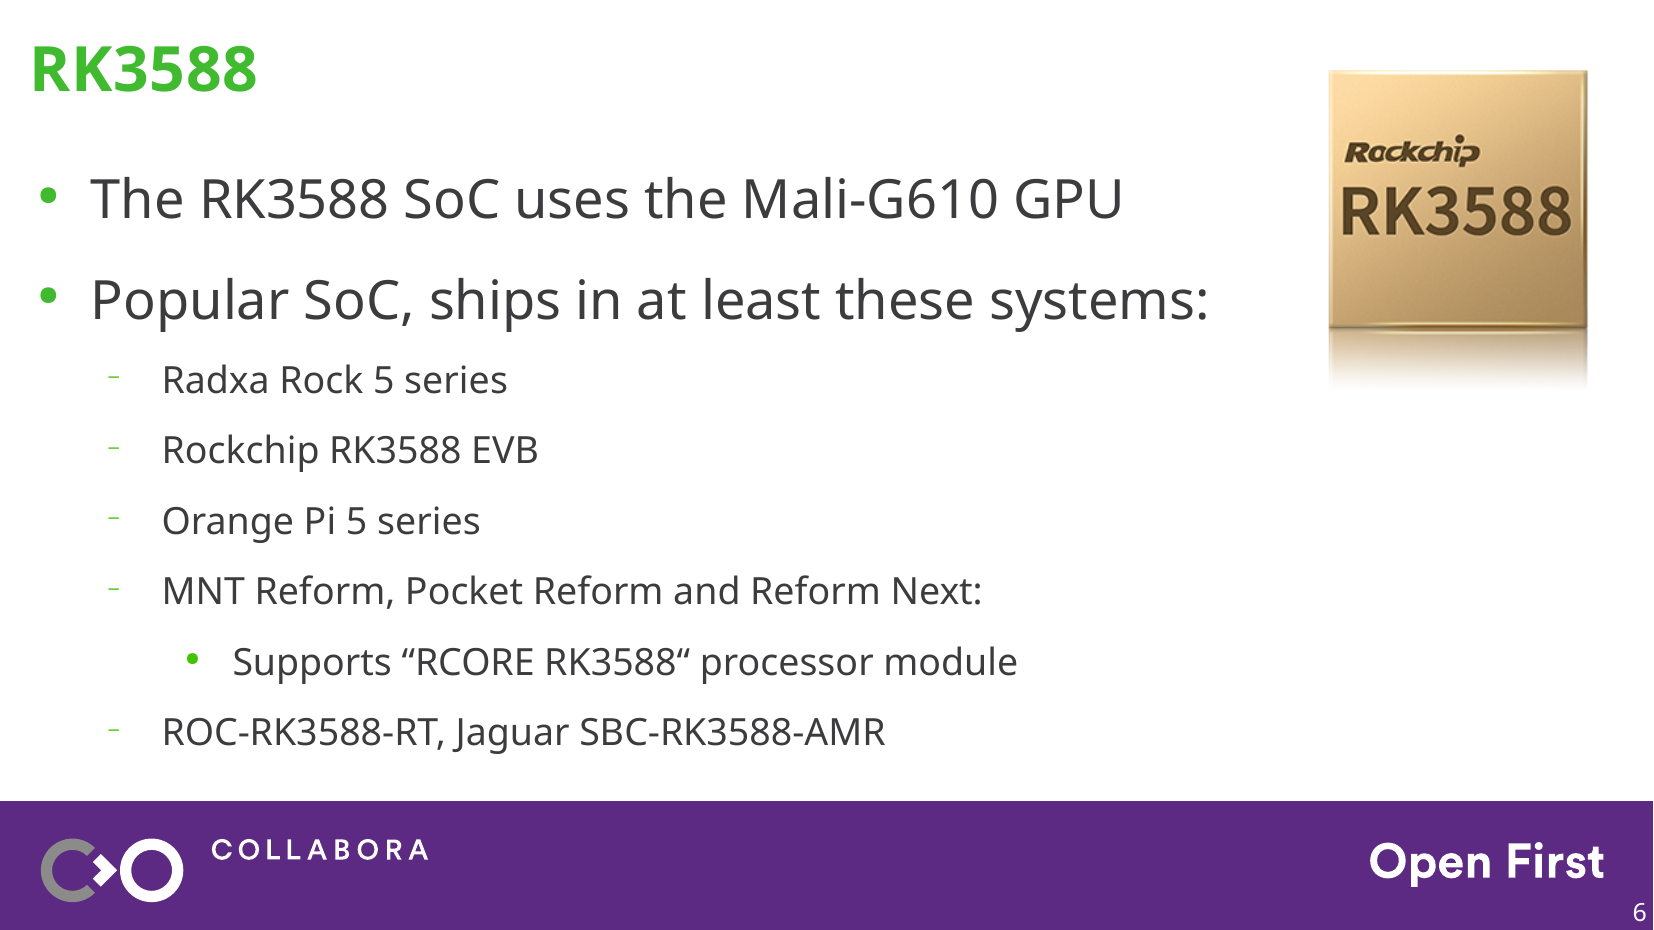

# RK3588
The RK3588 SoC uses the Mali-G610 GPU
Popular SoC, ships in at least these systems:
Radxa Rock 5 series
Rockchip RK3588 EVB
Orange Pi 5 series
MNT Reform, Pocket Reform and Reform Next:
Supports “RCORE RK3588“ processor module
ROC-RK3588-RT, Jaguar SBC-RK3588-AMR